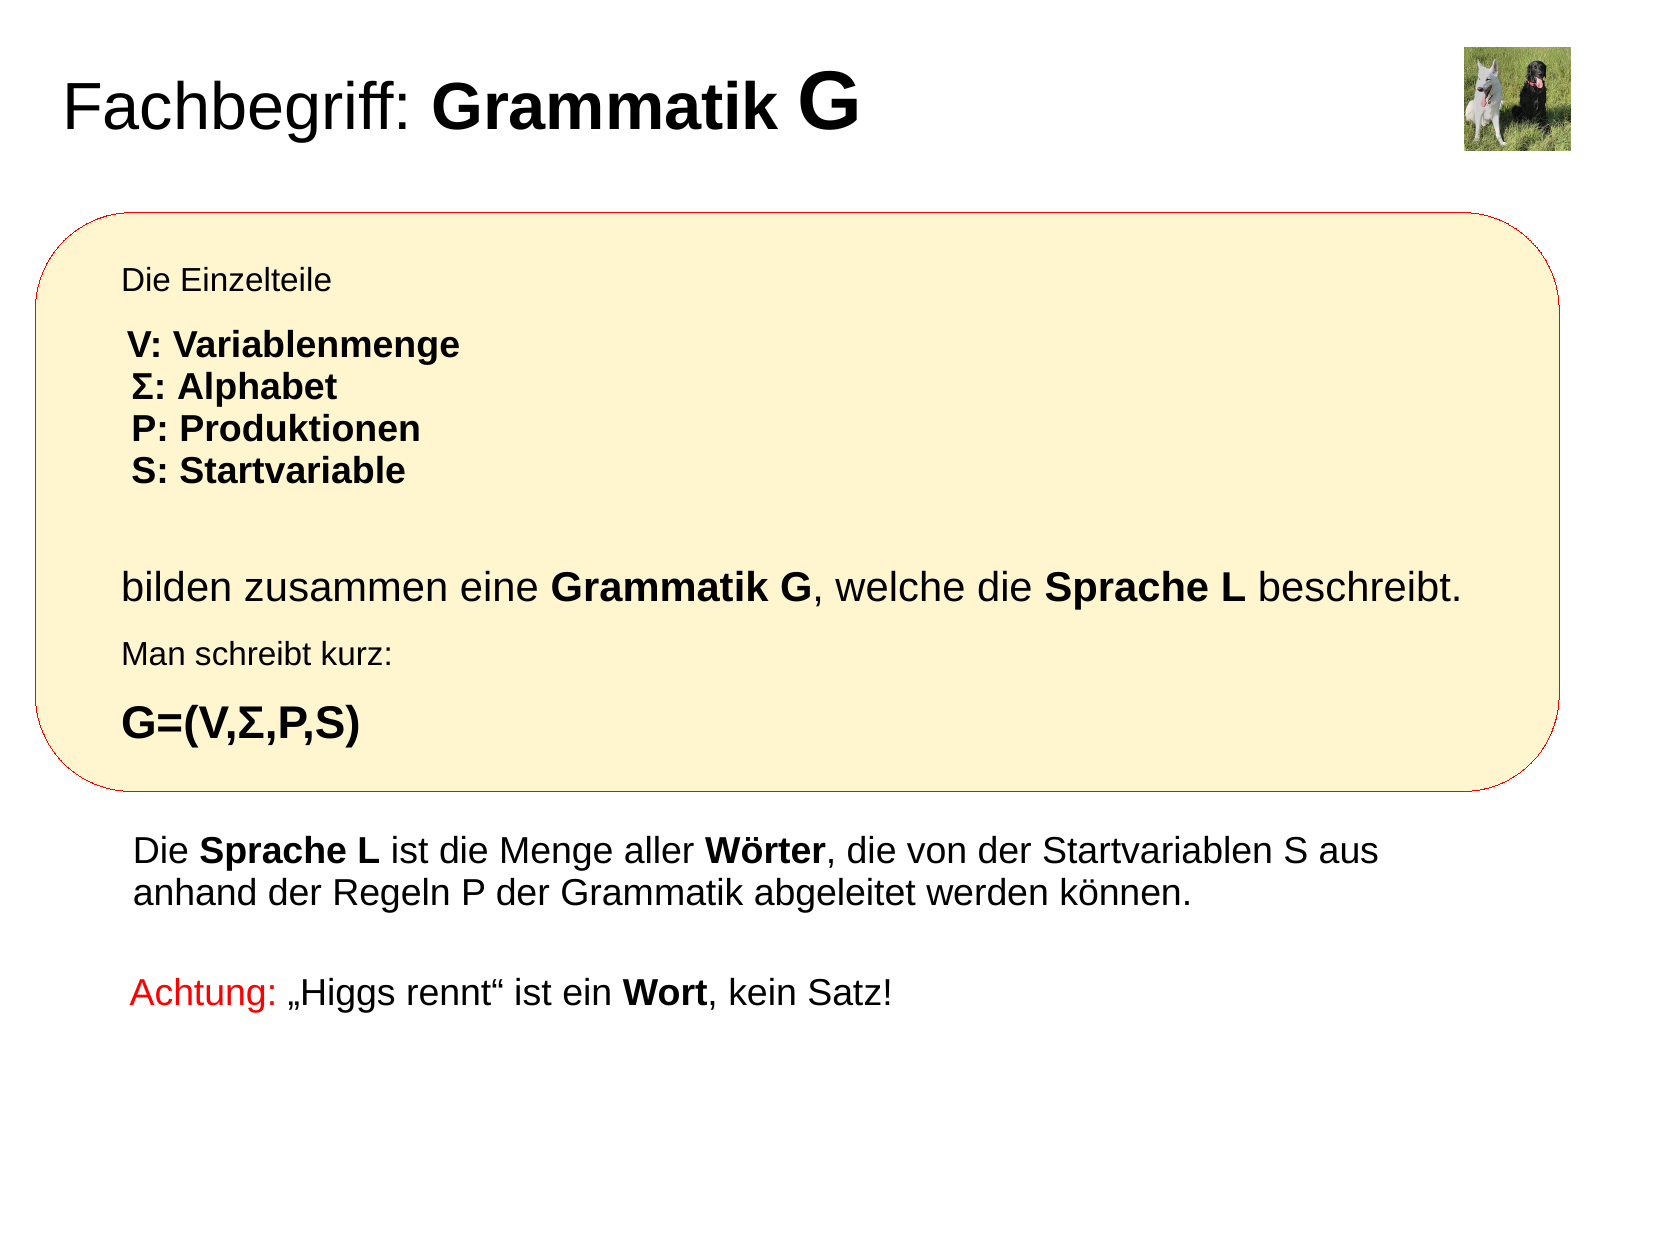

Fachbegriff: Grammatik G
Die Einzelteile
 V: Variablenmenge
 Σ: Alphabet
 P: Produktionen
 S: Startvariable
bilden zusammen eine Grammatik G, welche die Sprache L beschreibt.
Man schreibt kurz:
G=(V,Σ,P,S)
Die Sprache L ist die Menge aller Wörter, die von der Startvariablen S aus anhand der Regeln P der Grammatik abgeleitet werden können.
Achtung: „Higgs rennt“ ist ein Wort, kein Satz!